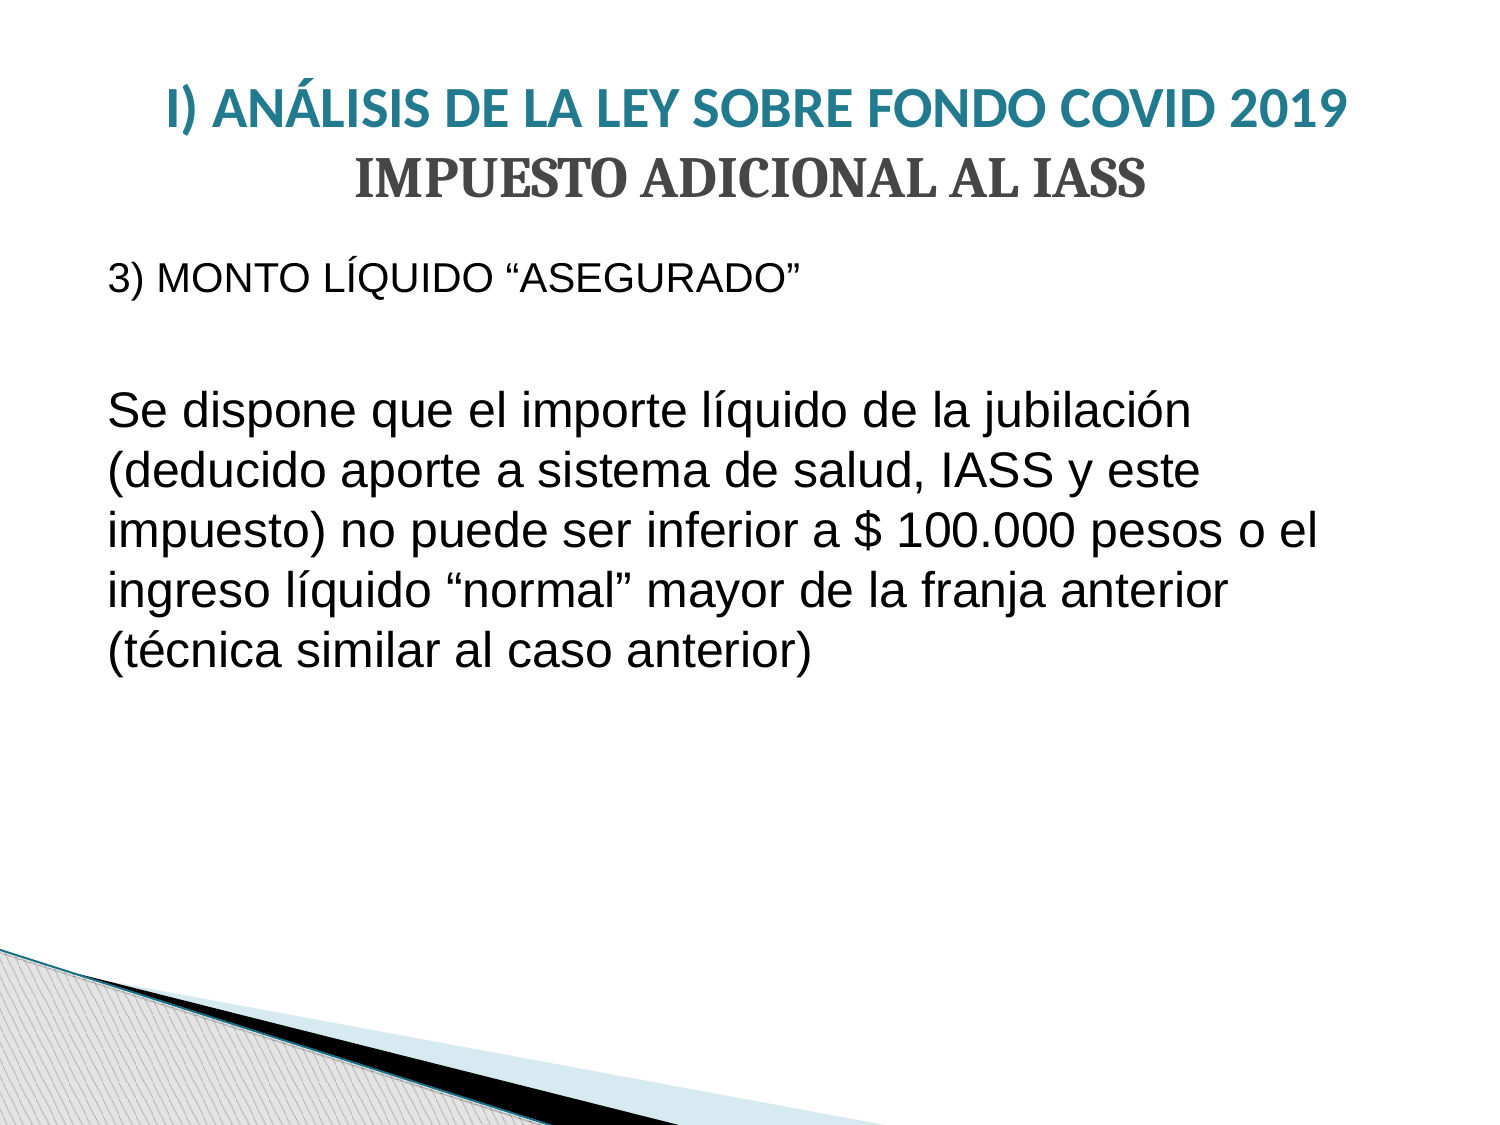

I) ANÁLISIS DE LA LEY SOBRE FONDO COVID 2019
IMPUESTO ADICIONAL AL IASS
# 3) MONTO LÍQUIDO “ASEGURADO”
Se dispone que el importe líquido de la jubilación (deducido aporte a sistema de salud, IASS y este impuesto) no puede ser inferior a $ 100.000 pesos o el ingreso líquido “normal” mayor de la franja anterior (técnica similar al caso anterior)